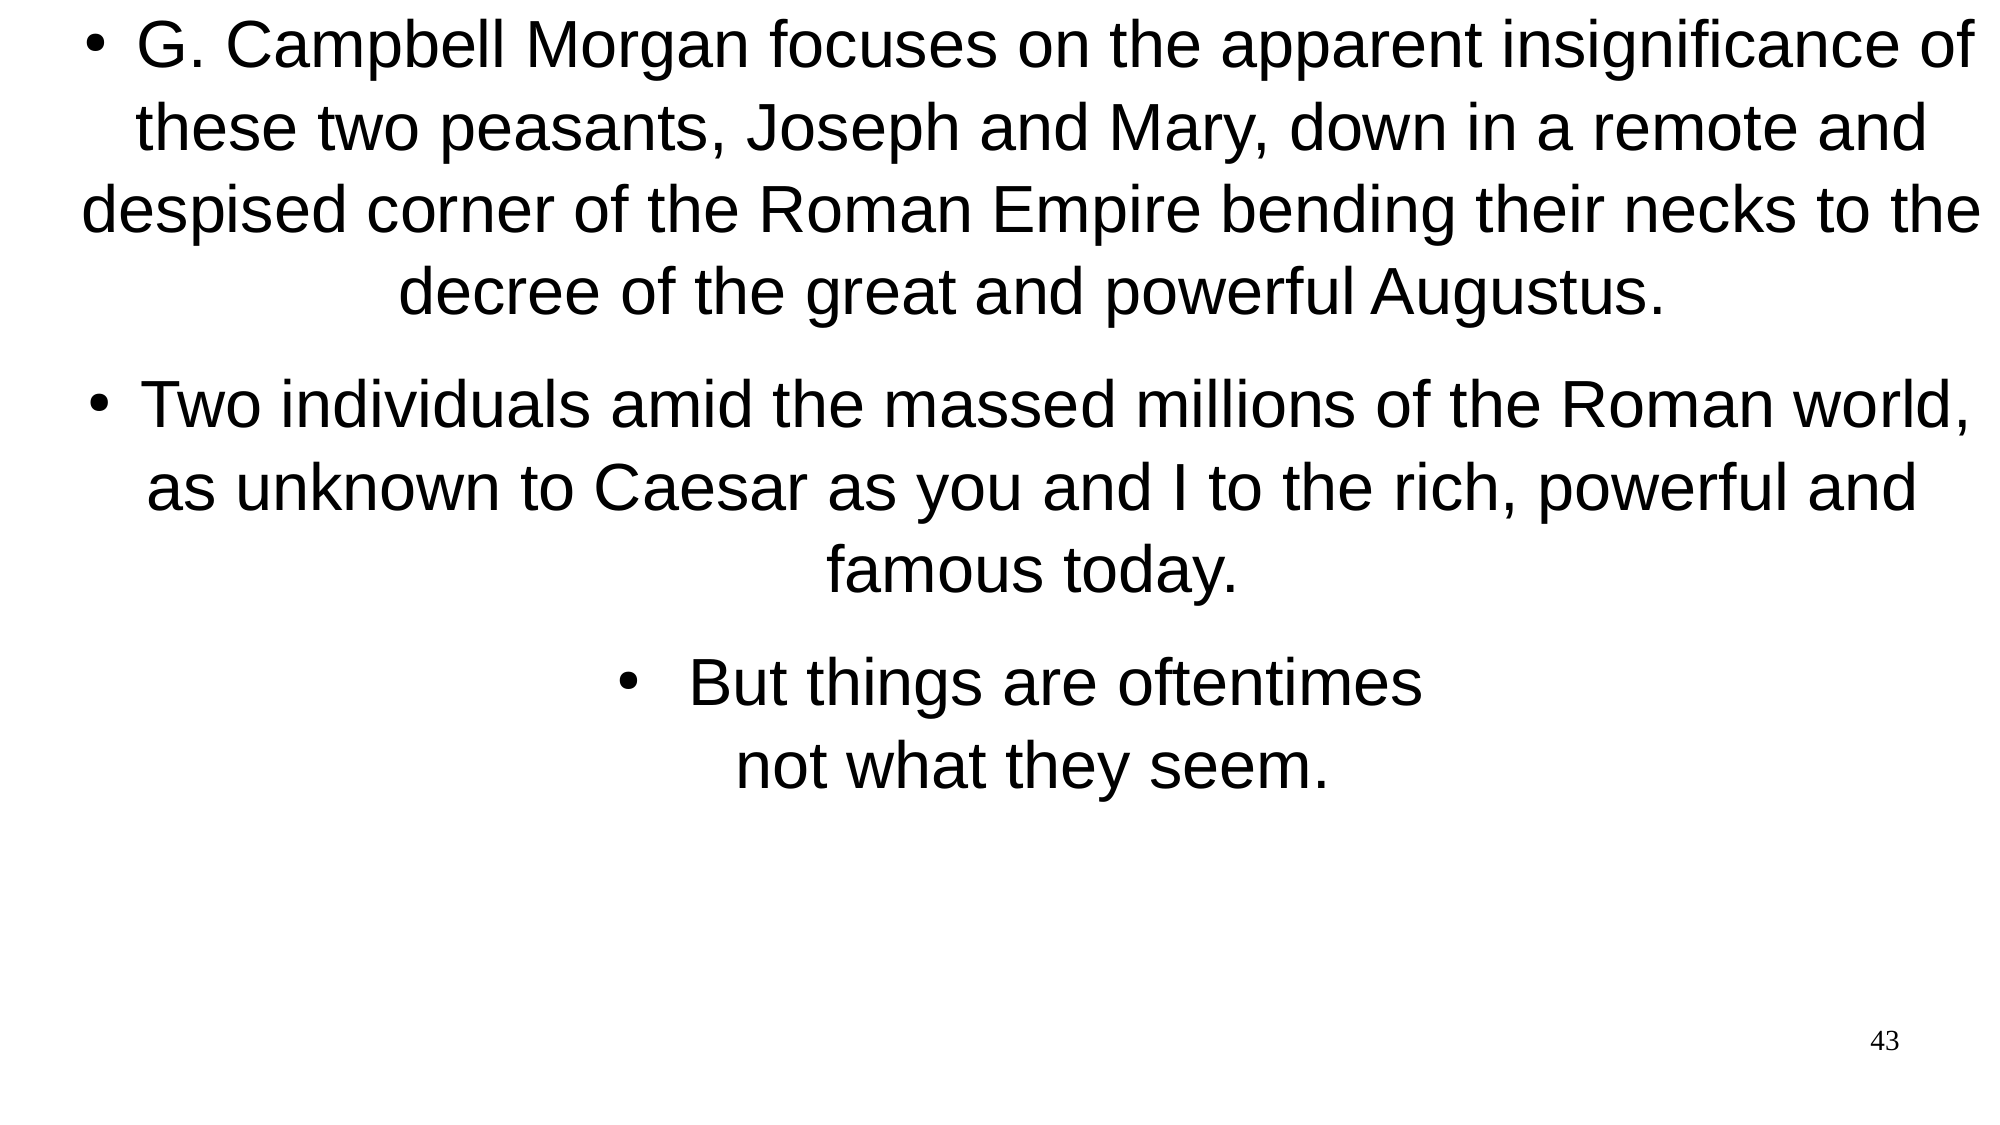

# G. Campbell Morgan focuses on the apparent insignificance of these two peasants, Joseph and Mary, down in a remote and despised corner of the Roman Empire bending their necks to the decree of the great and powerful Augustus.
Two individuals amid the massed millions of the Roman world, as unknown to Caesar as you and I to the rich, powerful and famous today.
 But things are oftentimes
not what they seem.
43